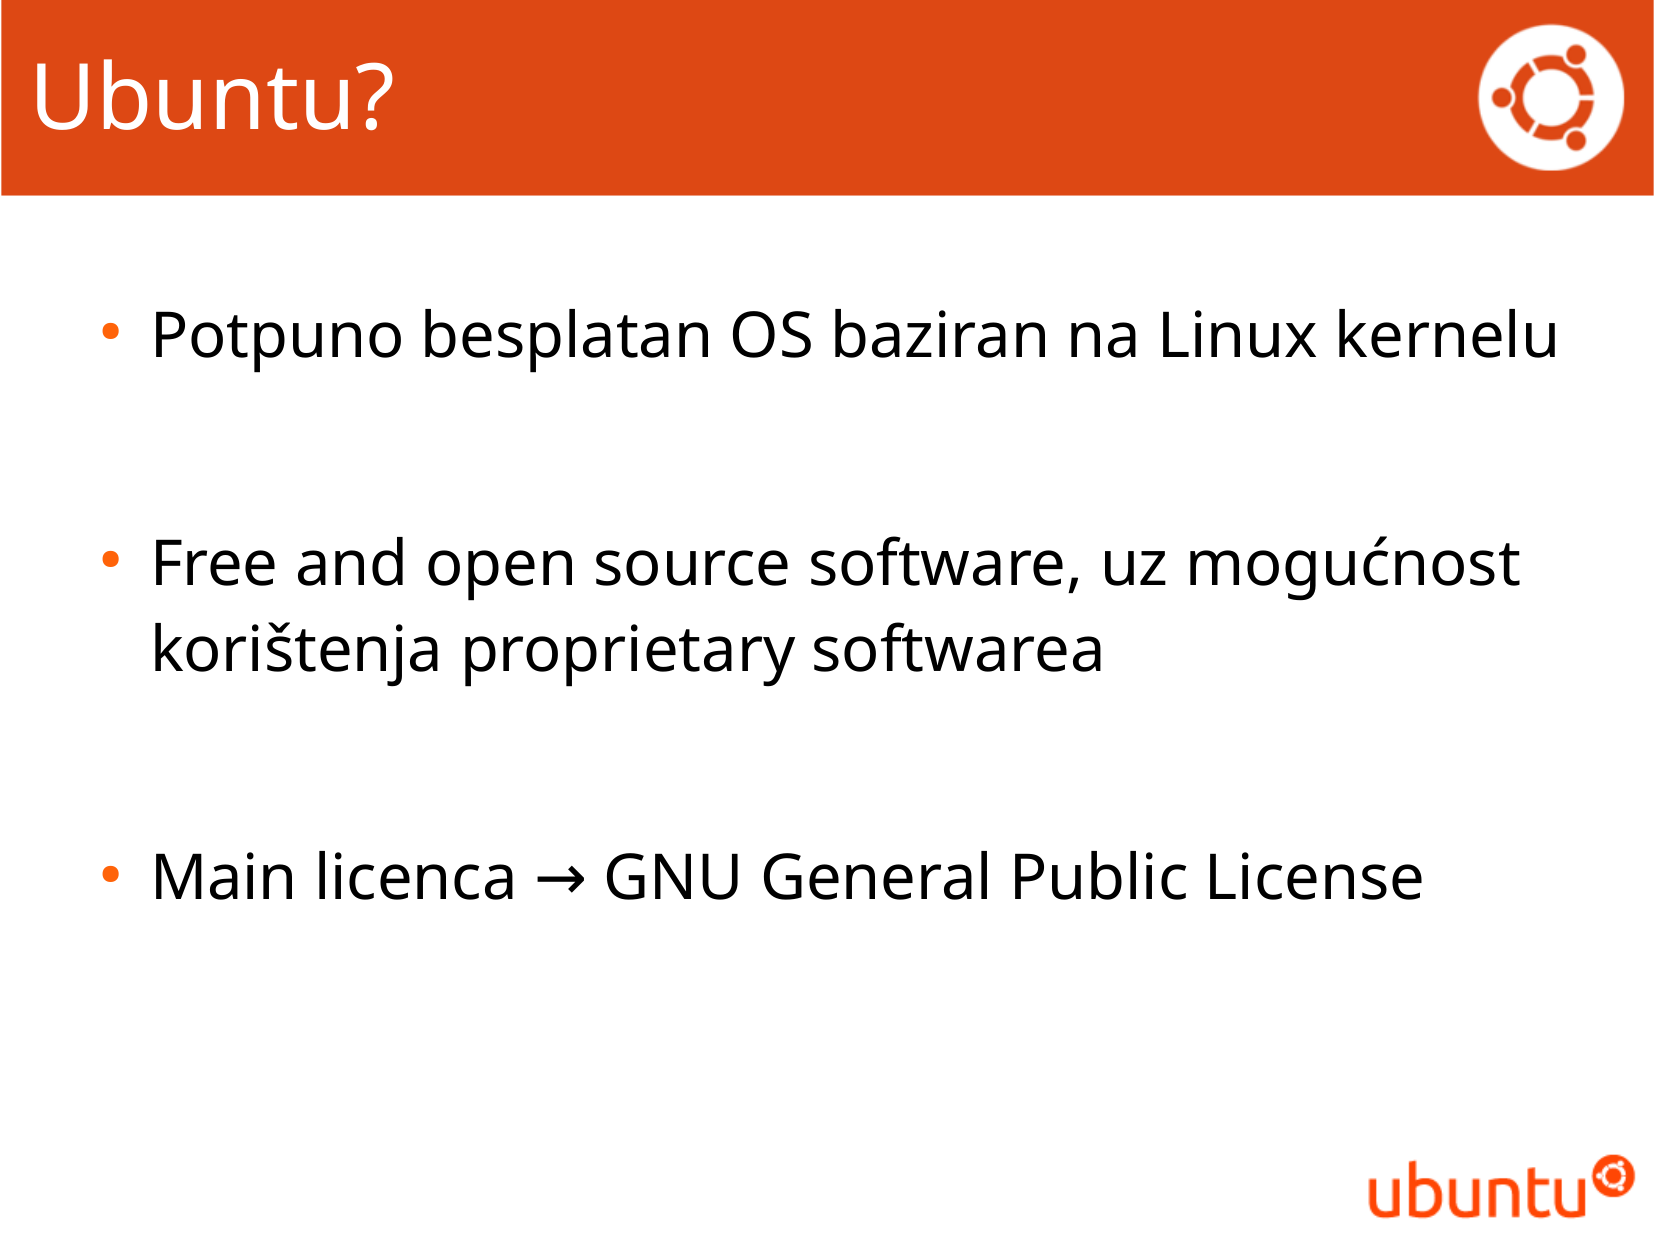

# Ubuntu?
Potpuno besplatan OS baziran na Linux kernelu
Free and open source software, uz mogućnost korištenja proprietary softwarea
Main licenca → GNU General Public License